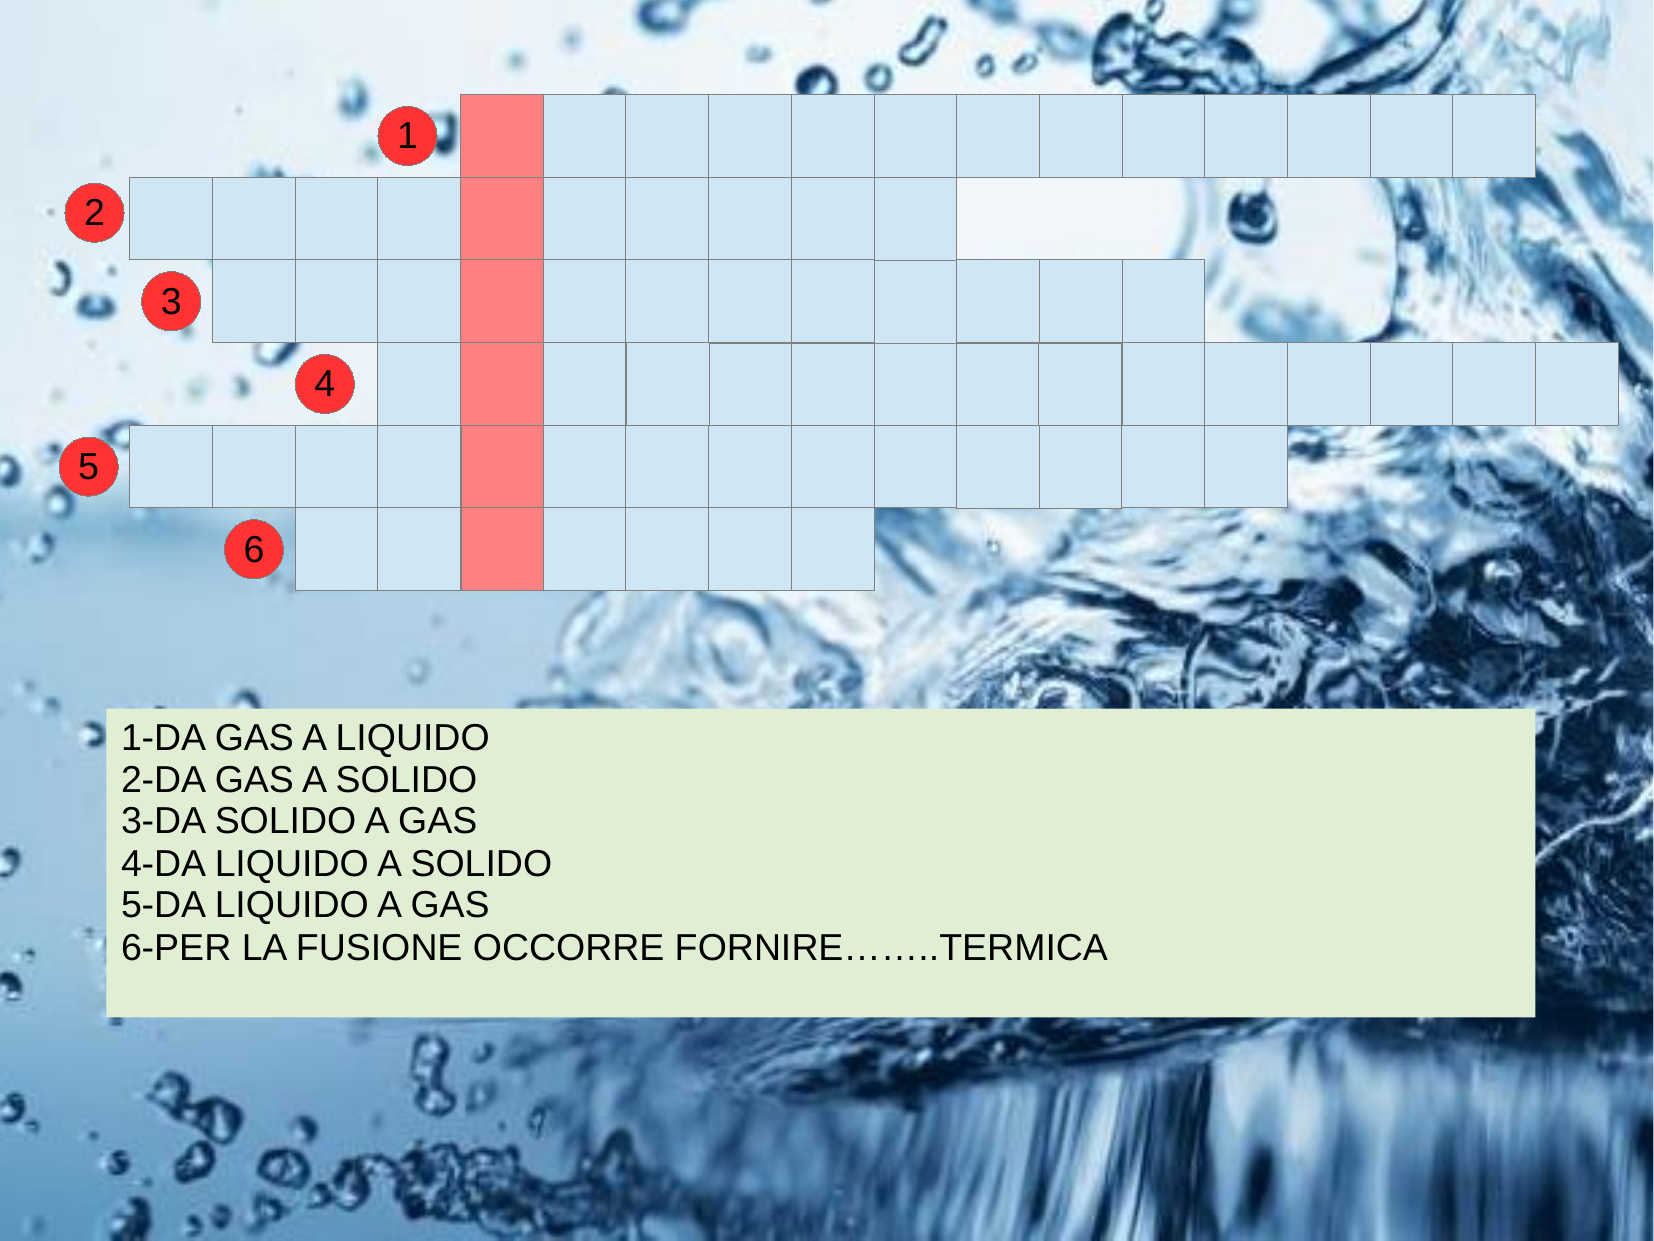

1
2
3
4
5
6
1-DA GAS A LIQUIDO
2-DA GAS A SOLIDO
3-DA SOLIDO A GAS
4-DA LIQUIDO A SOLIDO
5-DA LIQUIDO A GAS
6-PER LA FUSIONE OCCORRE FORNIRE……..TERMICA